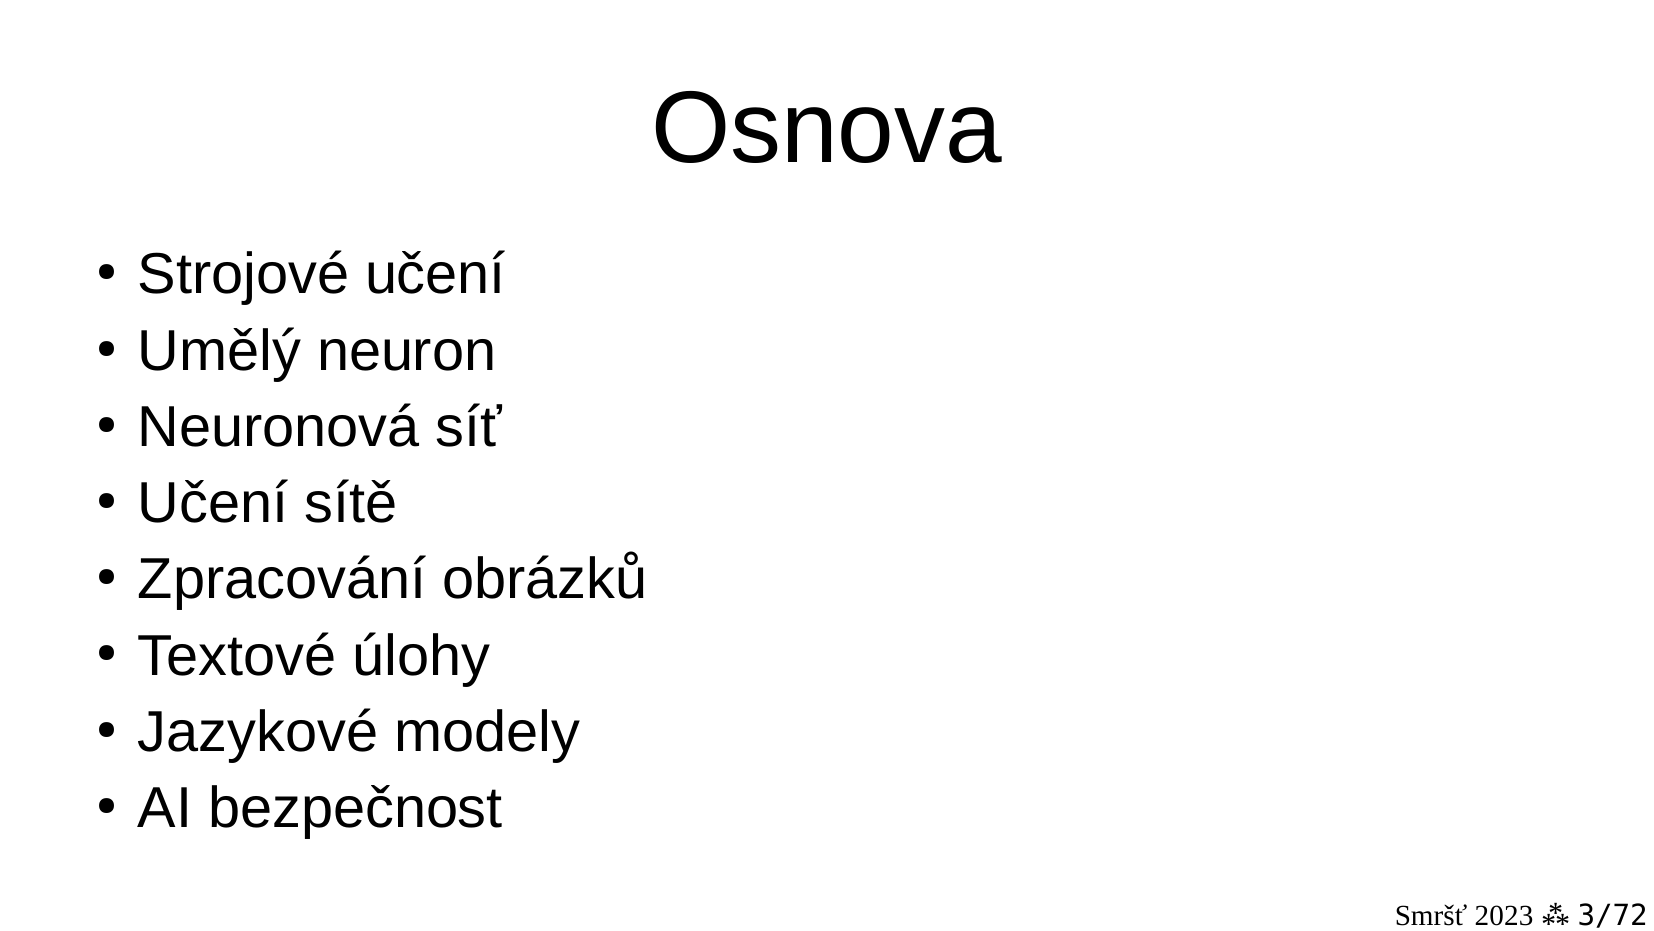

# Osnova
Strojové učení
Umělý neuron
Neuronová síť
Učení sítě
Zpracování obrázků
Textové úlohy
Jazykové modely
AI bezpečnost
3